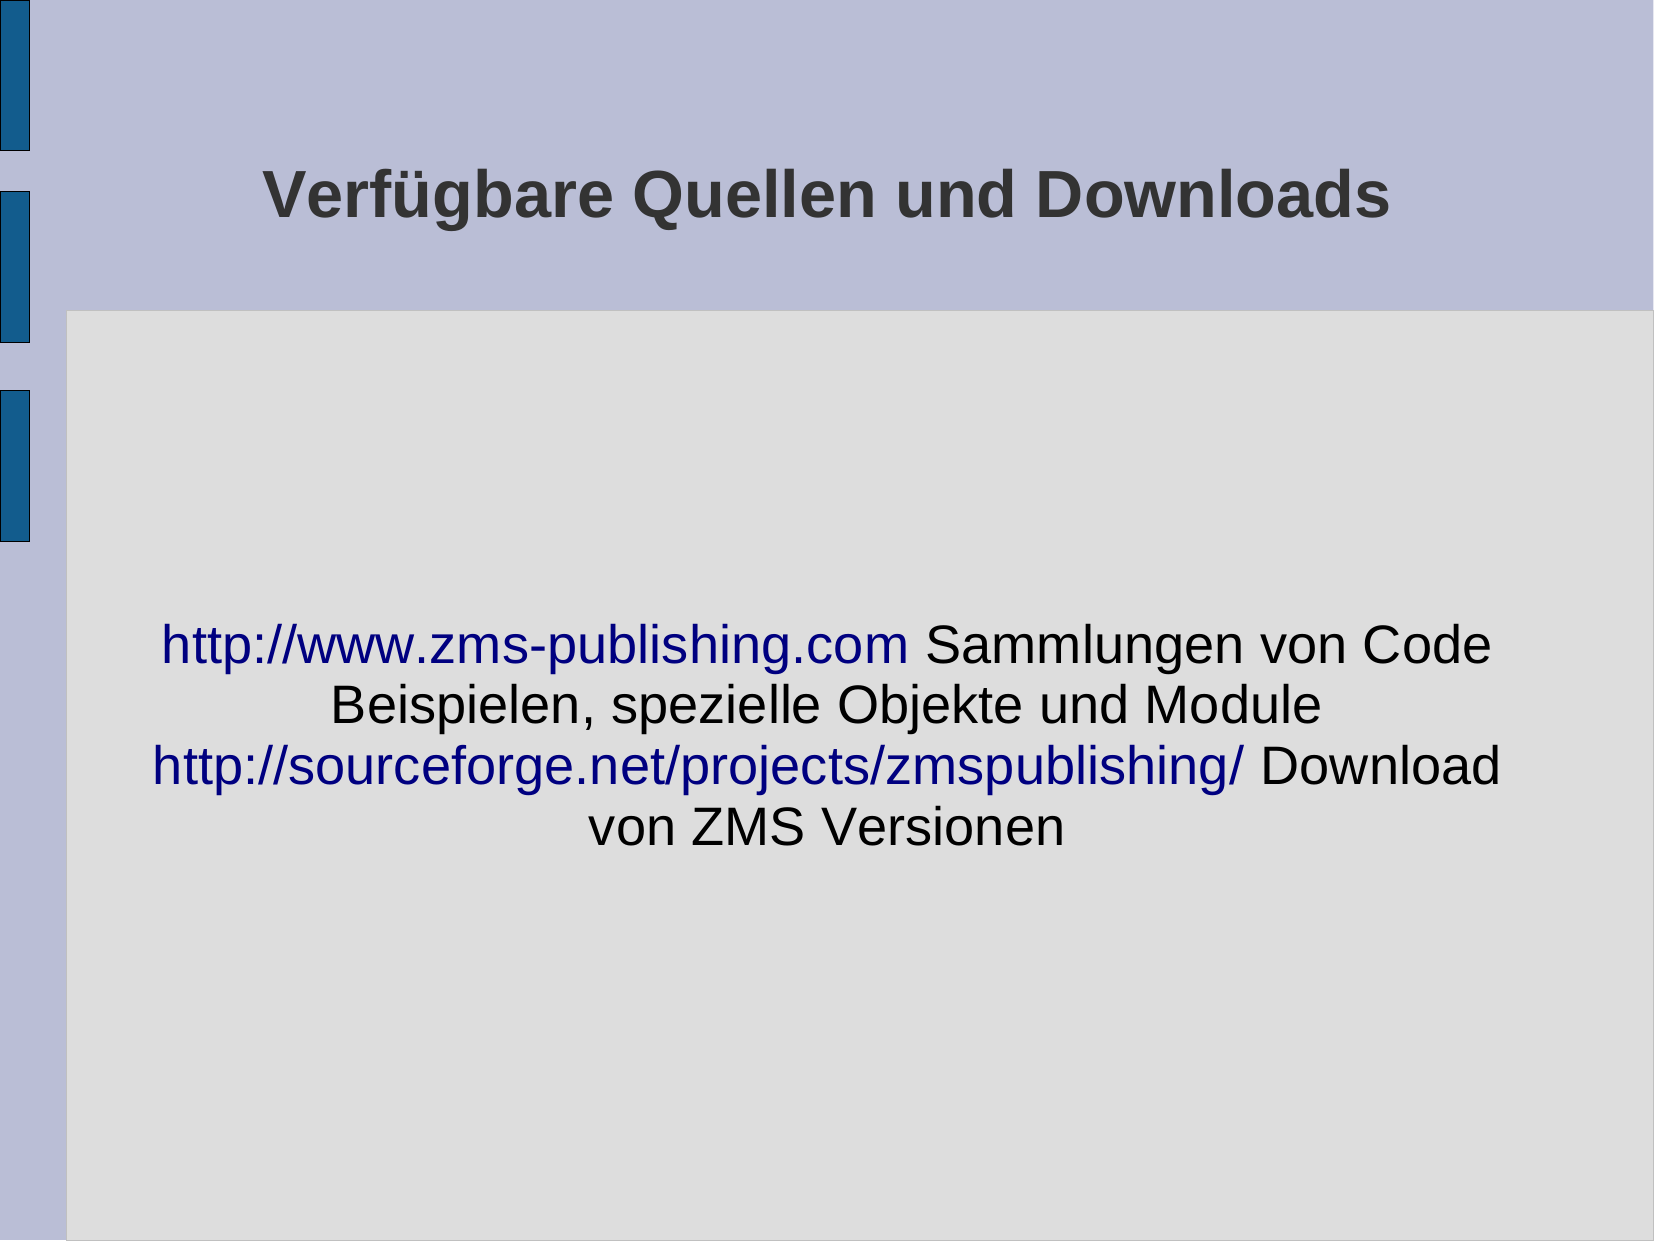

# Verfügbare Quellen und Downloads
http://www.zms-publishing.com Sammlungen von Code Beispielen, spezielle Objekte und Module
http://sourceforge.net/projects/zmspublishing/ Download von ZMS Versionen